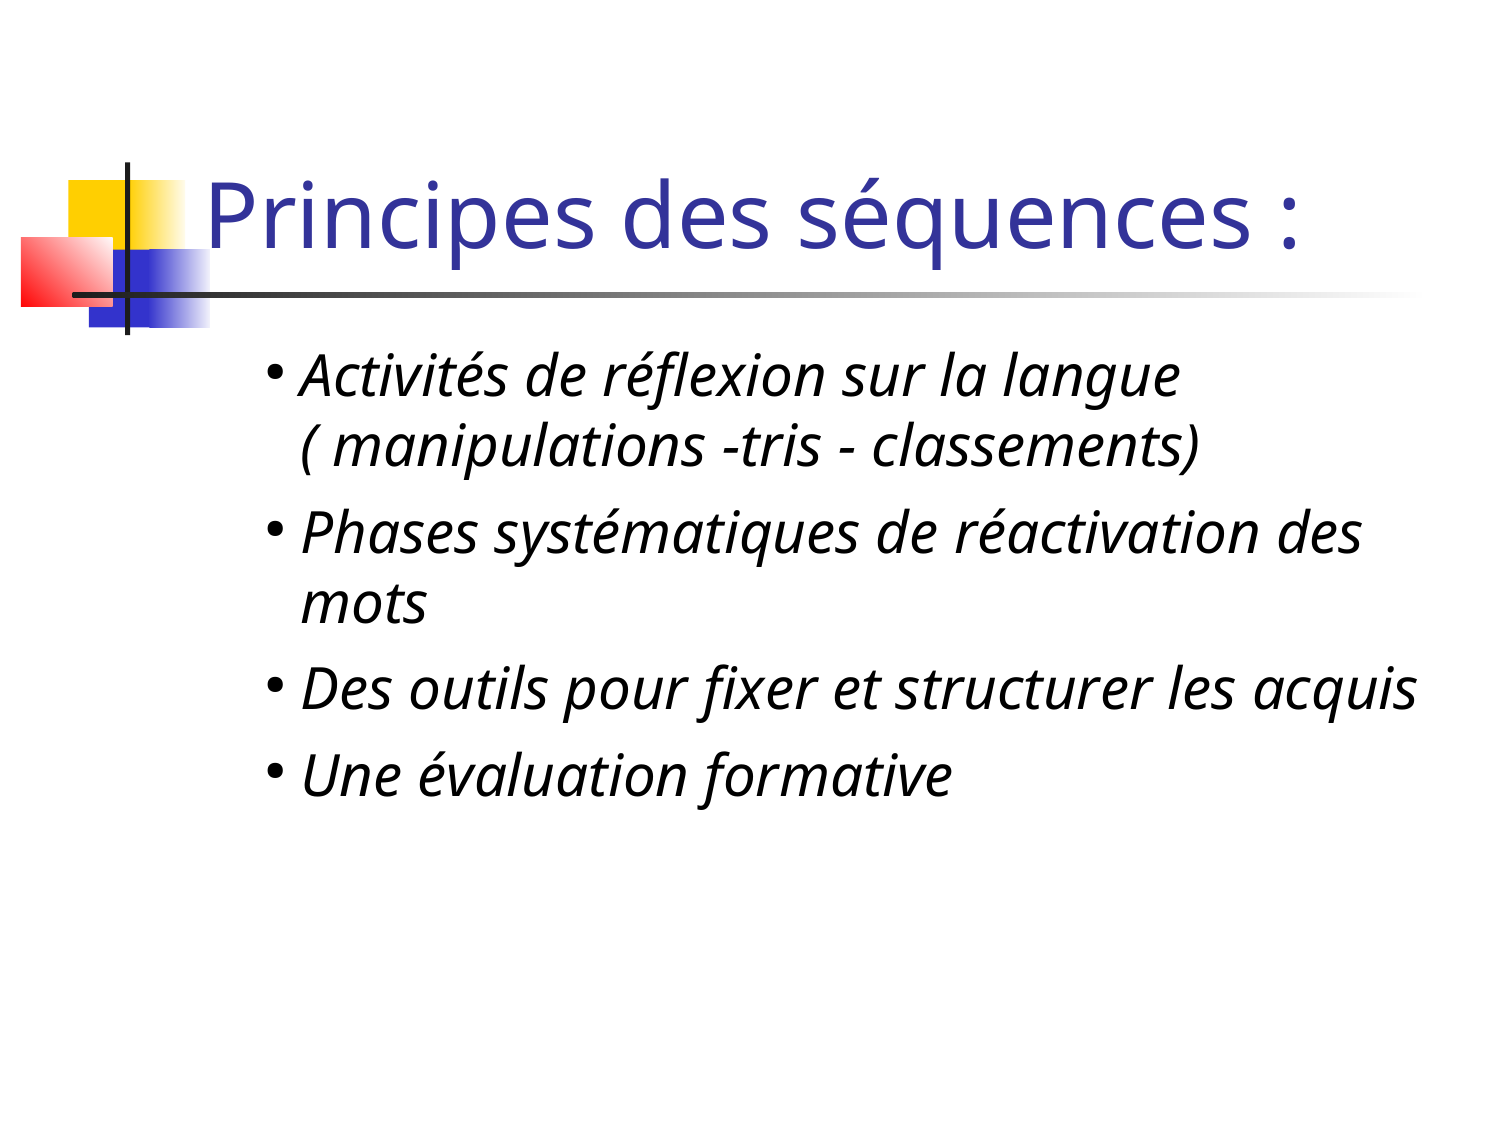

# Principes des séquences :
Activités de réflexion sur la langue ( manipulations -tris - classements)
Phases systématiques de réactivation des mots
Des outils pour fixer et structurer les acquis
Une évaluation formative